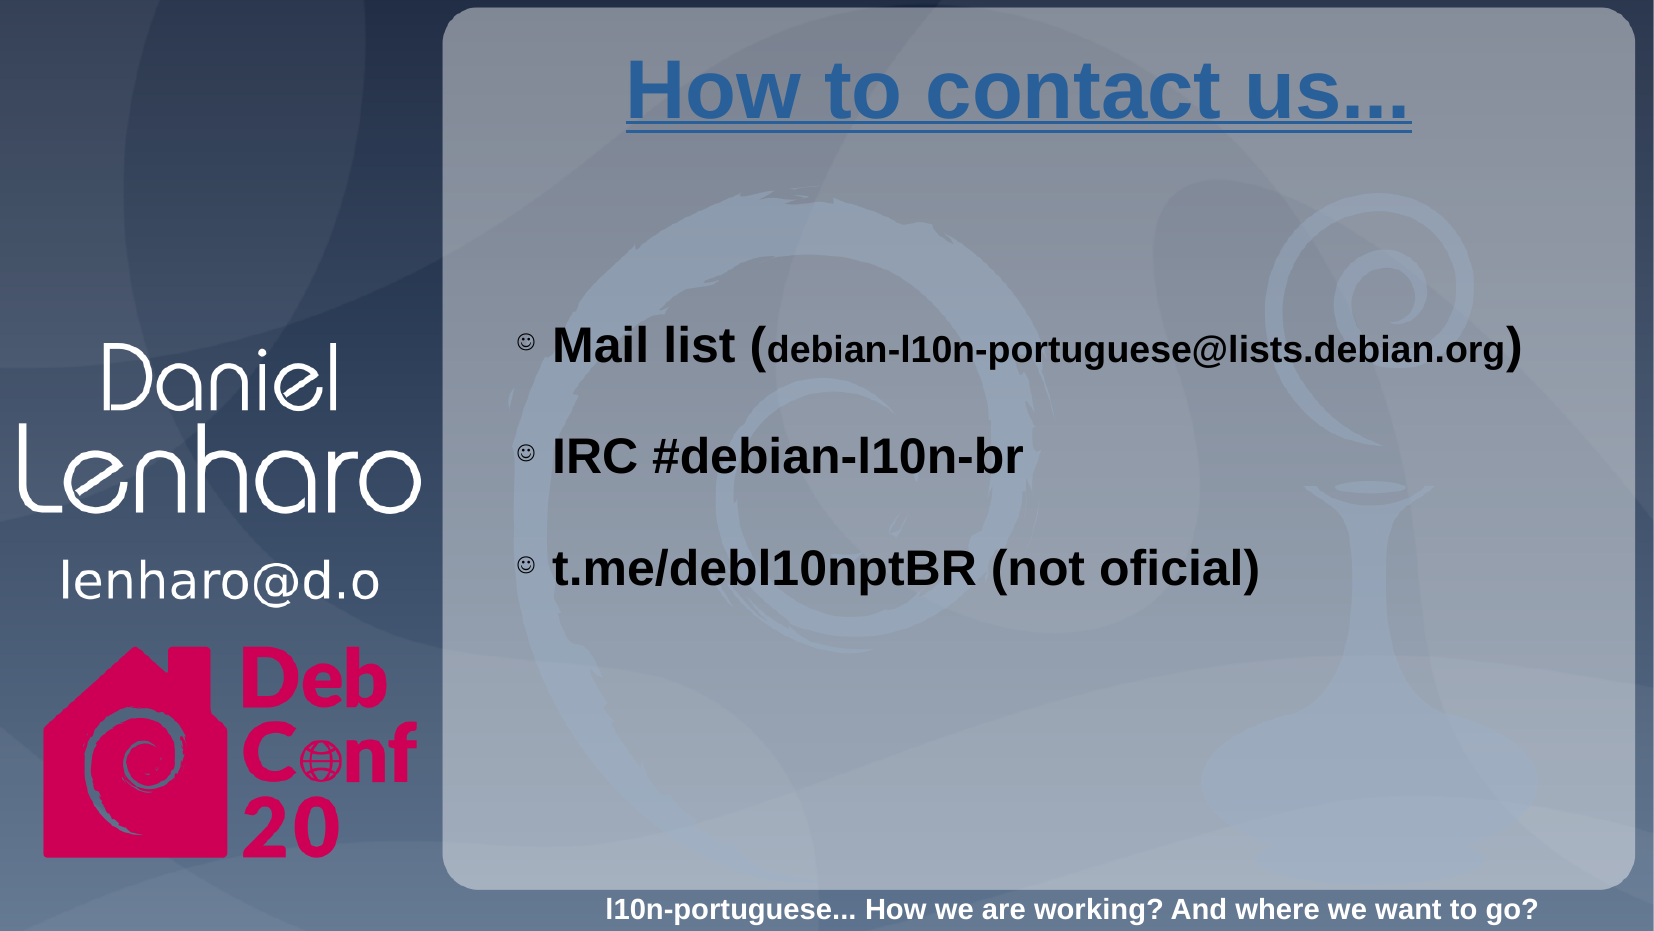

# How to contact us...
Mail list (debian-l10n-portuguese@lists.debian.org)
IRC #debian-l10n-br
t.me/debl10nptBR (not oficial)
l10n-portuguese... How we are working? And where we want to go?